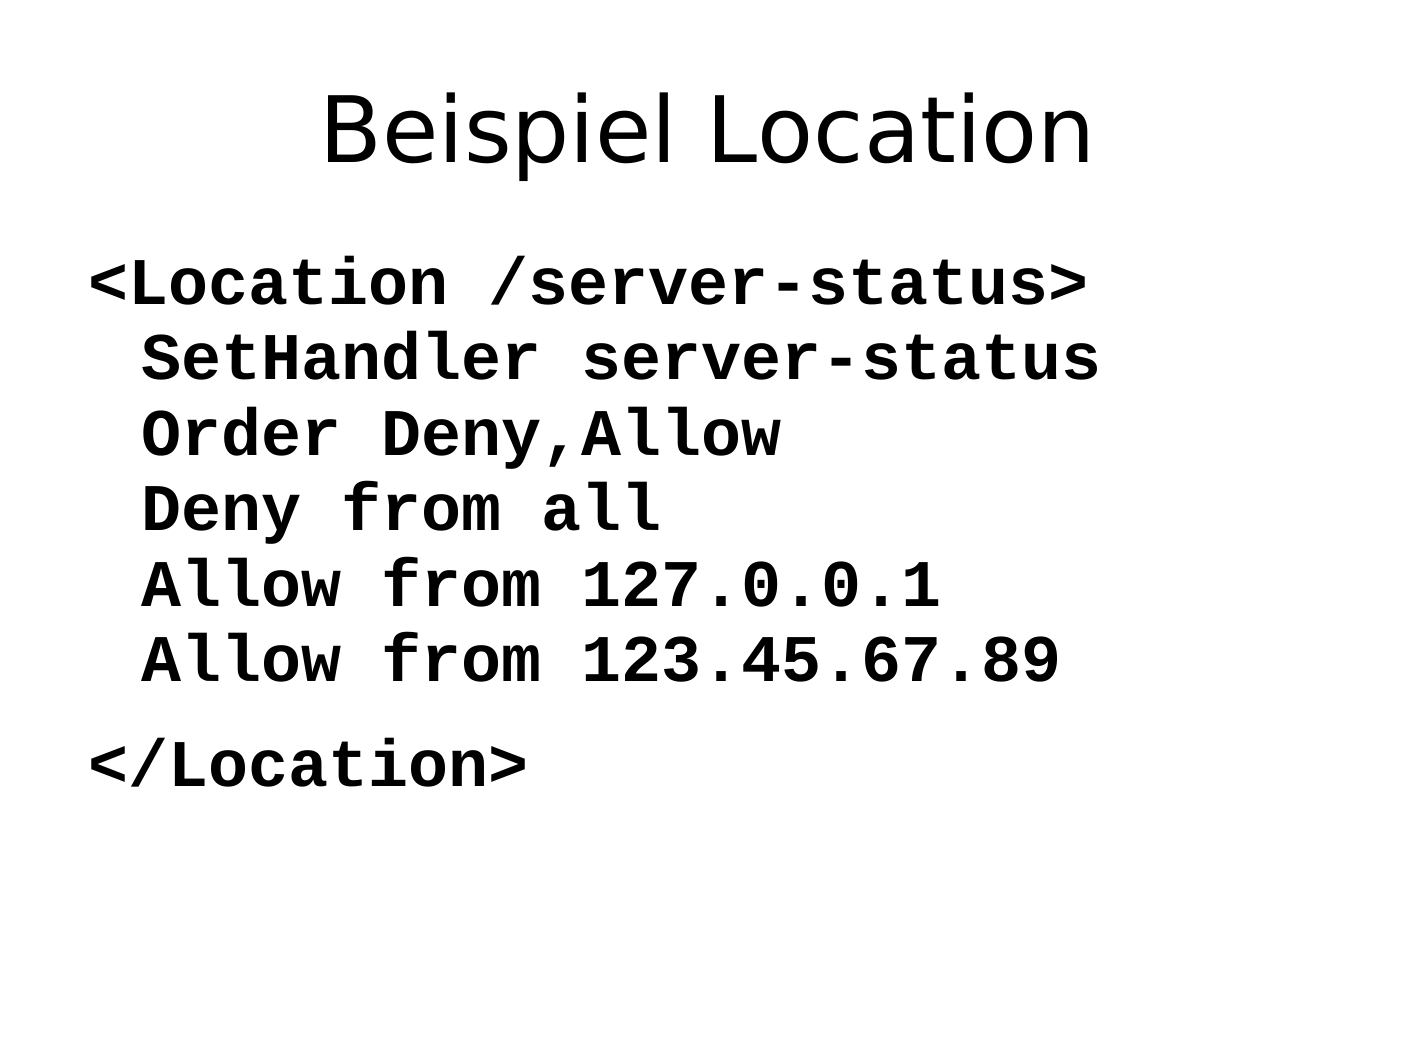

# Beispiel Location
<Location /server-status>
SetHandler server-status
Order Deny,Allow
Deny from all
Allow from 127.0.0.1
Allow from 123.45.67.89
</Location>